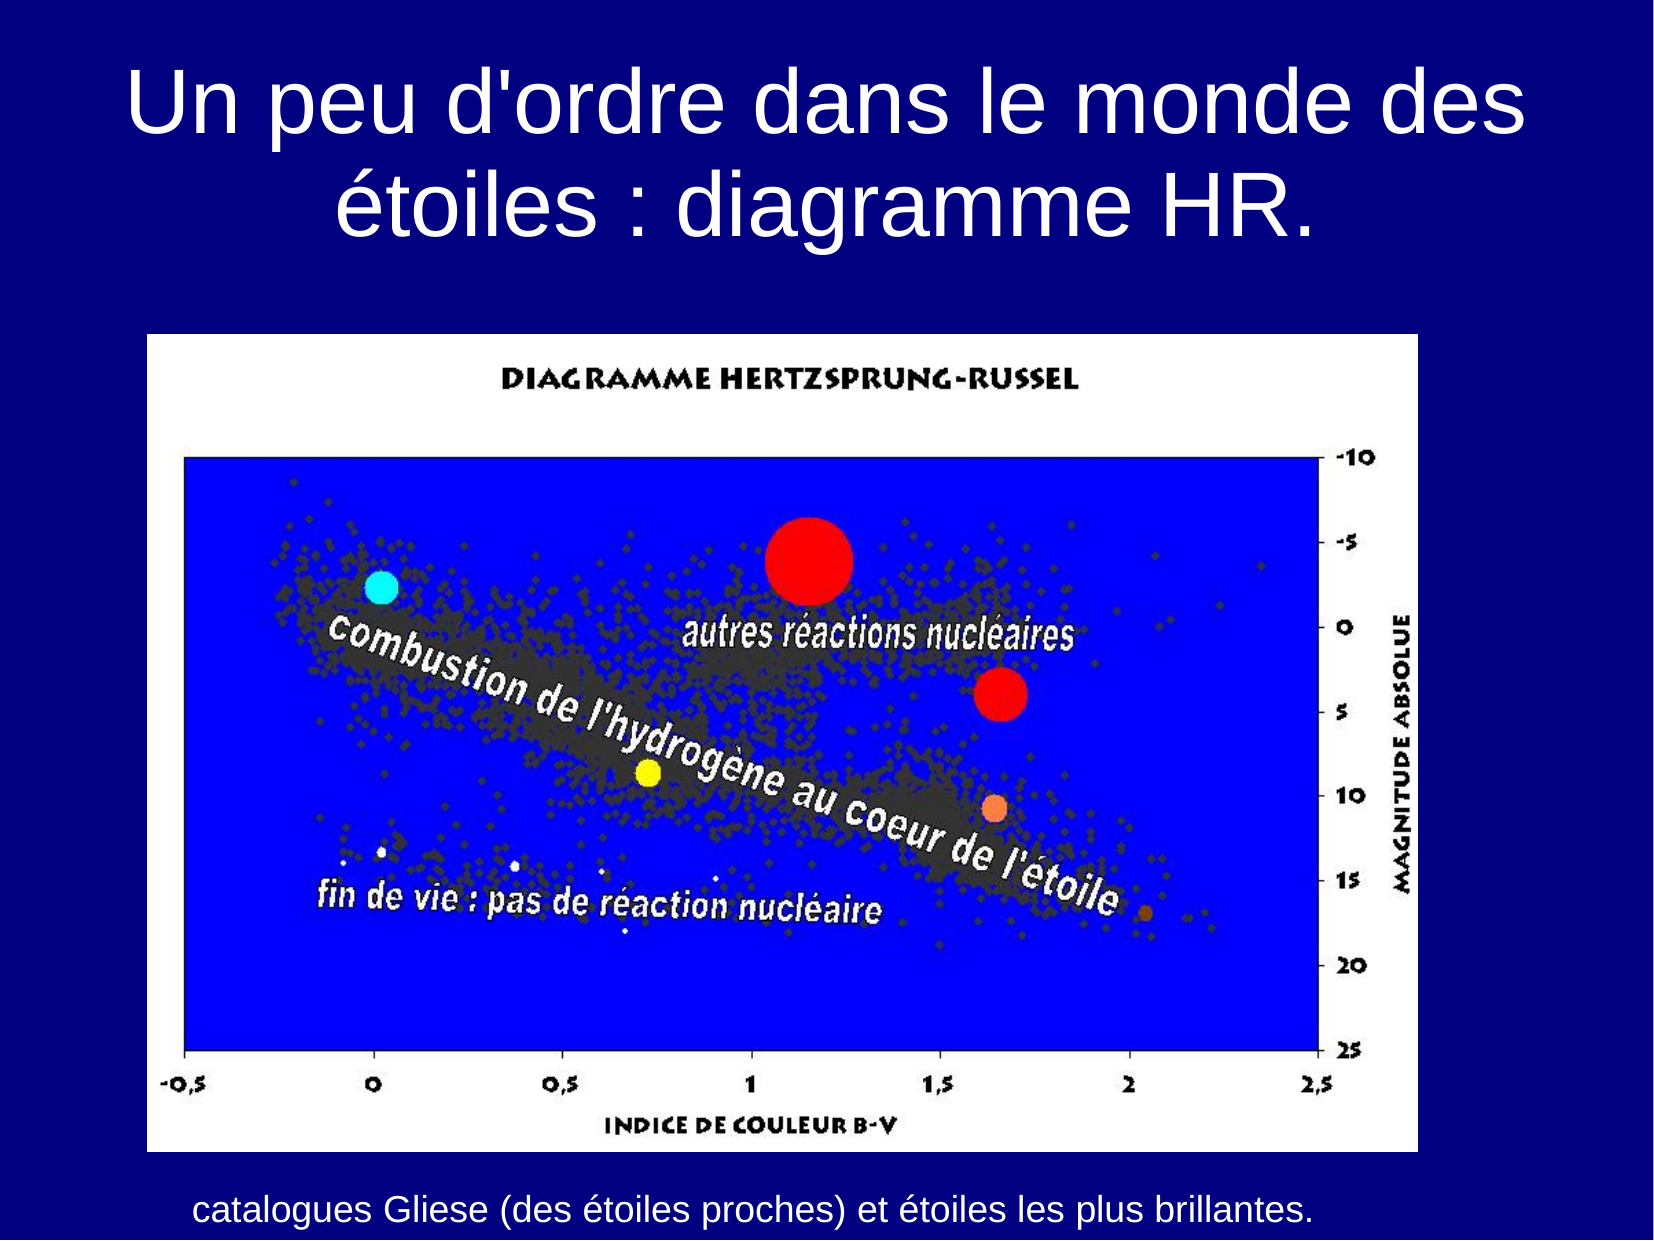

# Un peu d'ordre dans le monde des étoiles : diagramme HR.
catalogues Gliese (des étoiles proches) et étoiles les plus brillantes.